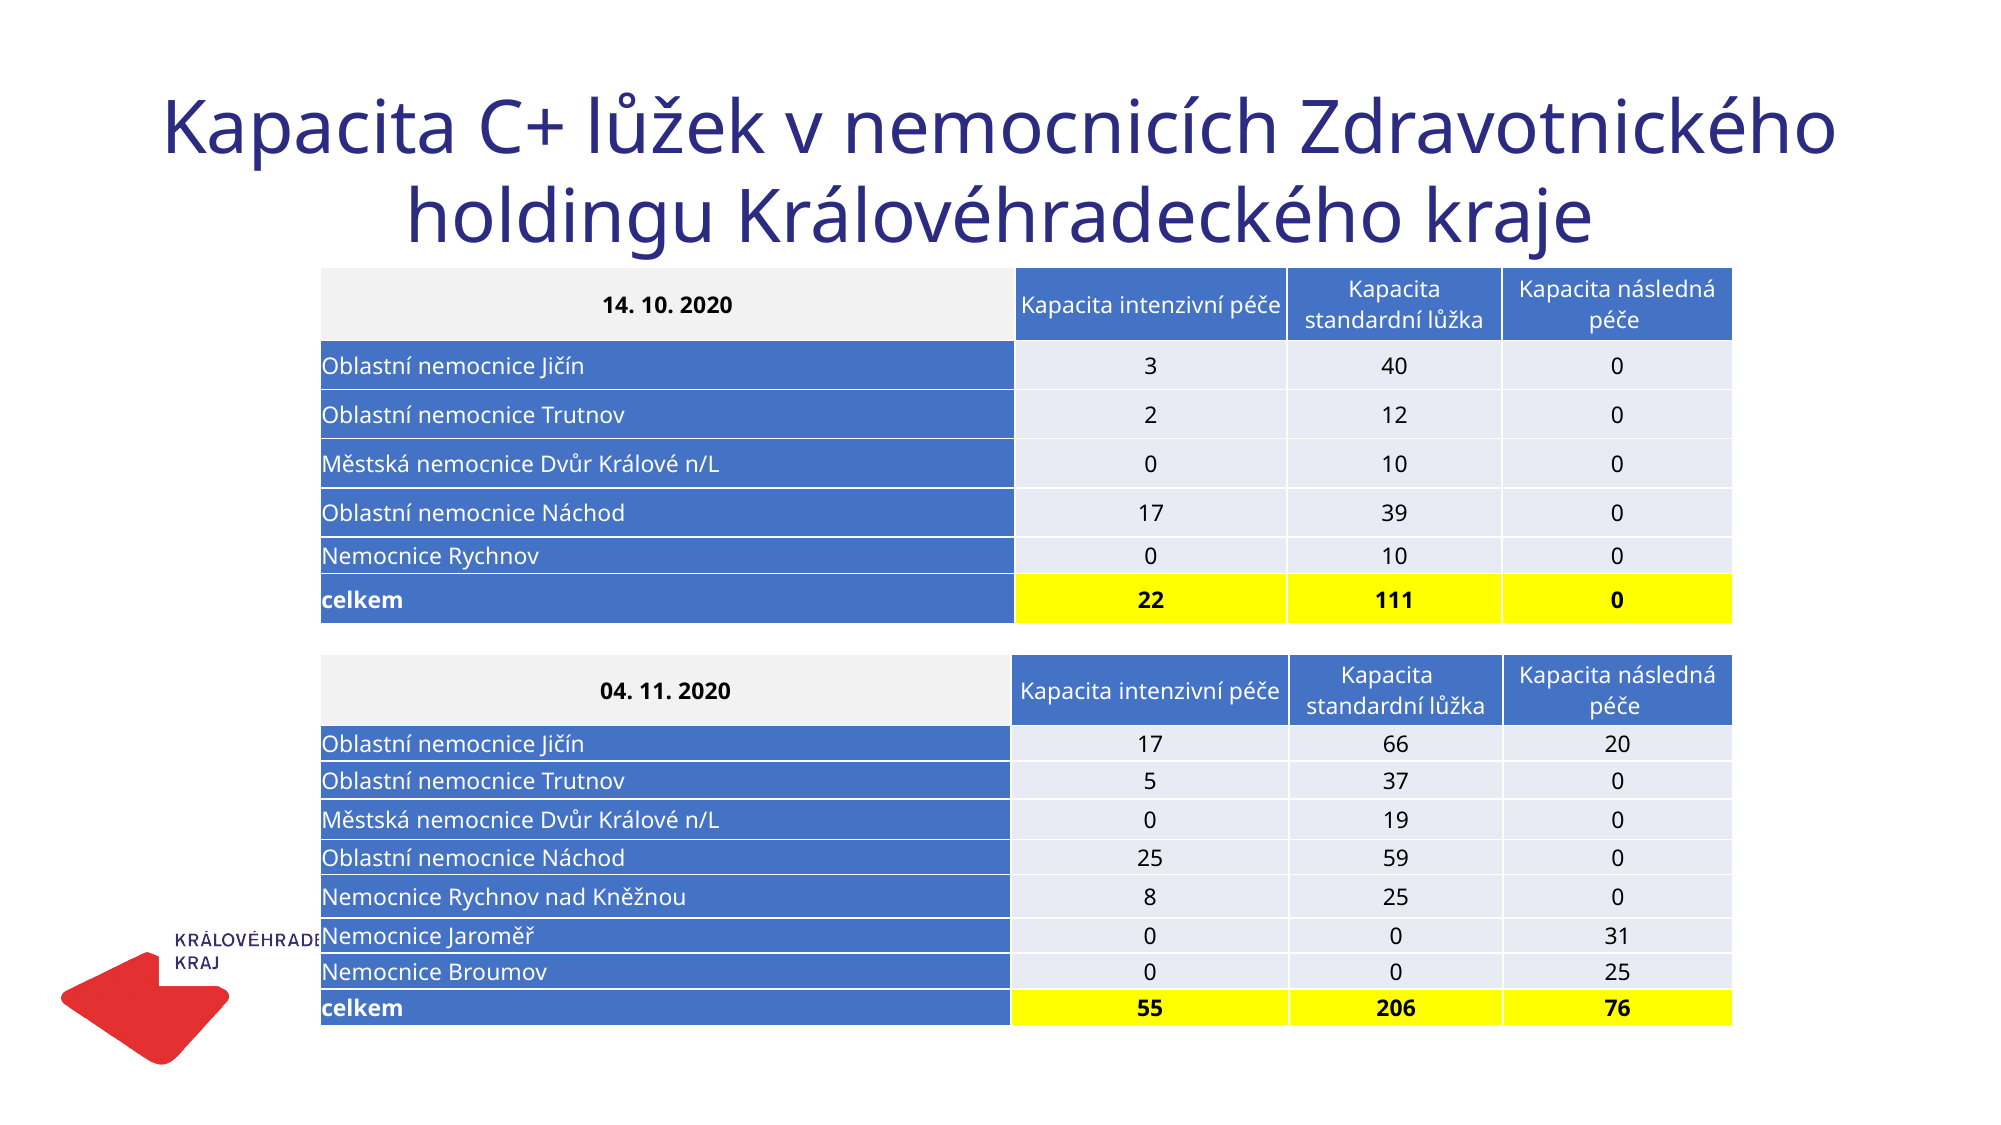

# Kapacita C+ lůžek v nemocnicích Zdravotnického holdingu Královéhradeckého kraje
| 14. 10. 2020 | Kapacita intenzivní péče | Kapacita standardní lůžka | Kapacita následná péče |
| --- | --- | --- | --- |
| Oblastní nemocnice Jičín | 3 | 40 | 0 |
| Oblastní nemocnice Trutnov | 2 | 12 | 0 |
| Městská nemocnice Dvůr Králové n/L | 0 | 10 | 0 |
| Oblastní nemocnice Náchod | 17 | 39 | 0 |
| Nemocnice Rychnov | 0 | 10 | 0 |
| celkem | 22 | 111 | 0 |
| 04. 11. 2020 | Kapacita intenzivní péče | Kapacita standardní lůžka | Kapacita následná péče |
| --- | --- | --- | --- |
| Oblastní nemocnice Jičín | 17 | 66 | 20 |
| Oblastní nemocnice Trutnov | 5 | 37 | 0 |
| Městská nemocnice Dvůr Králové n/L | 0 | 19 | 0 |
| Oblastní nemocnice Náchod | 25 | 59 | 0 |
| Nemocnice Rychnov nad Kněžnou | 8 | 25 | 0 |
| Nemocnice Jaroměř | 0 | 0 | 31 |
| Nemocnice Broumov | 0 | 0 | 25 |
| celkem | 55 | 206 | 76 |